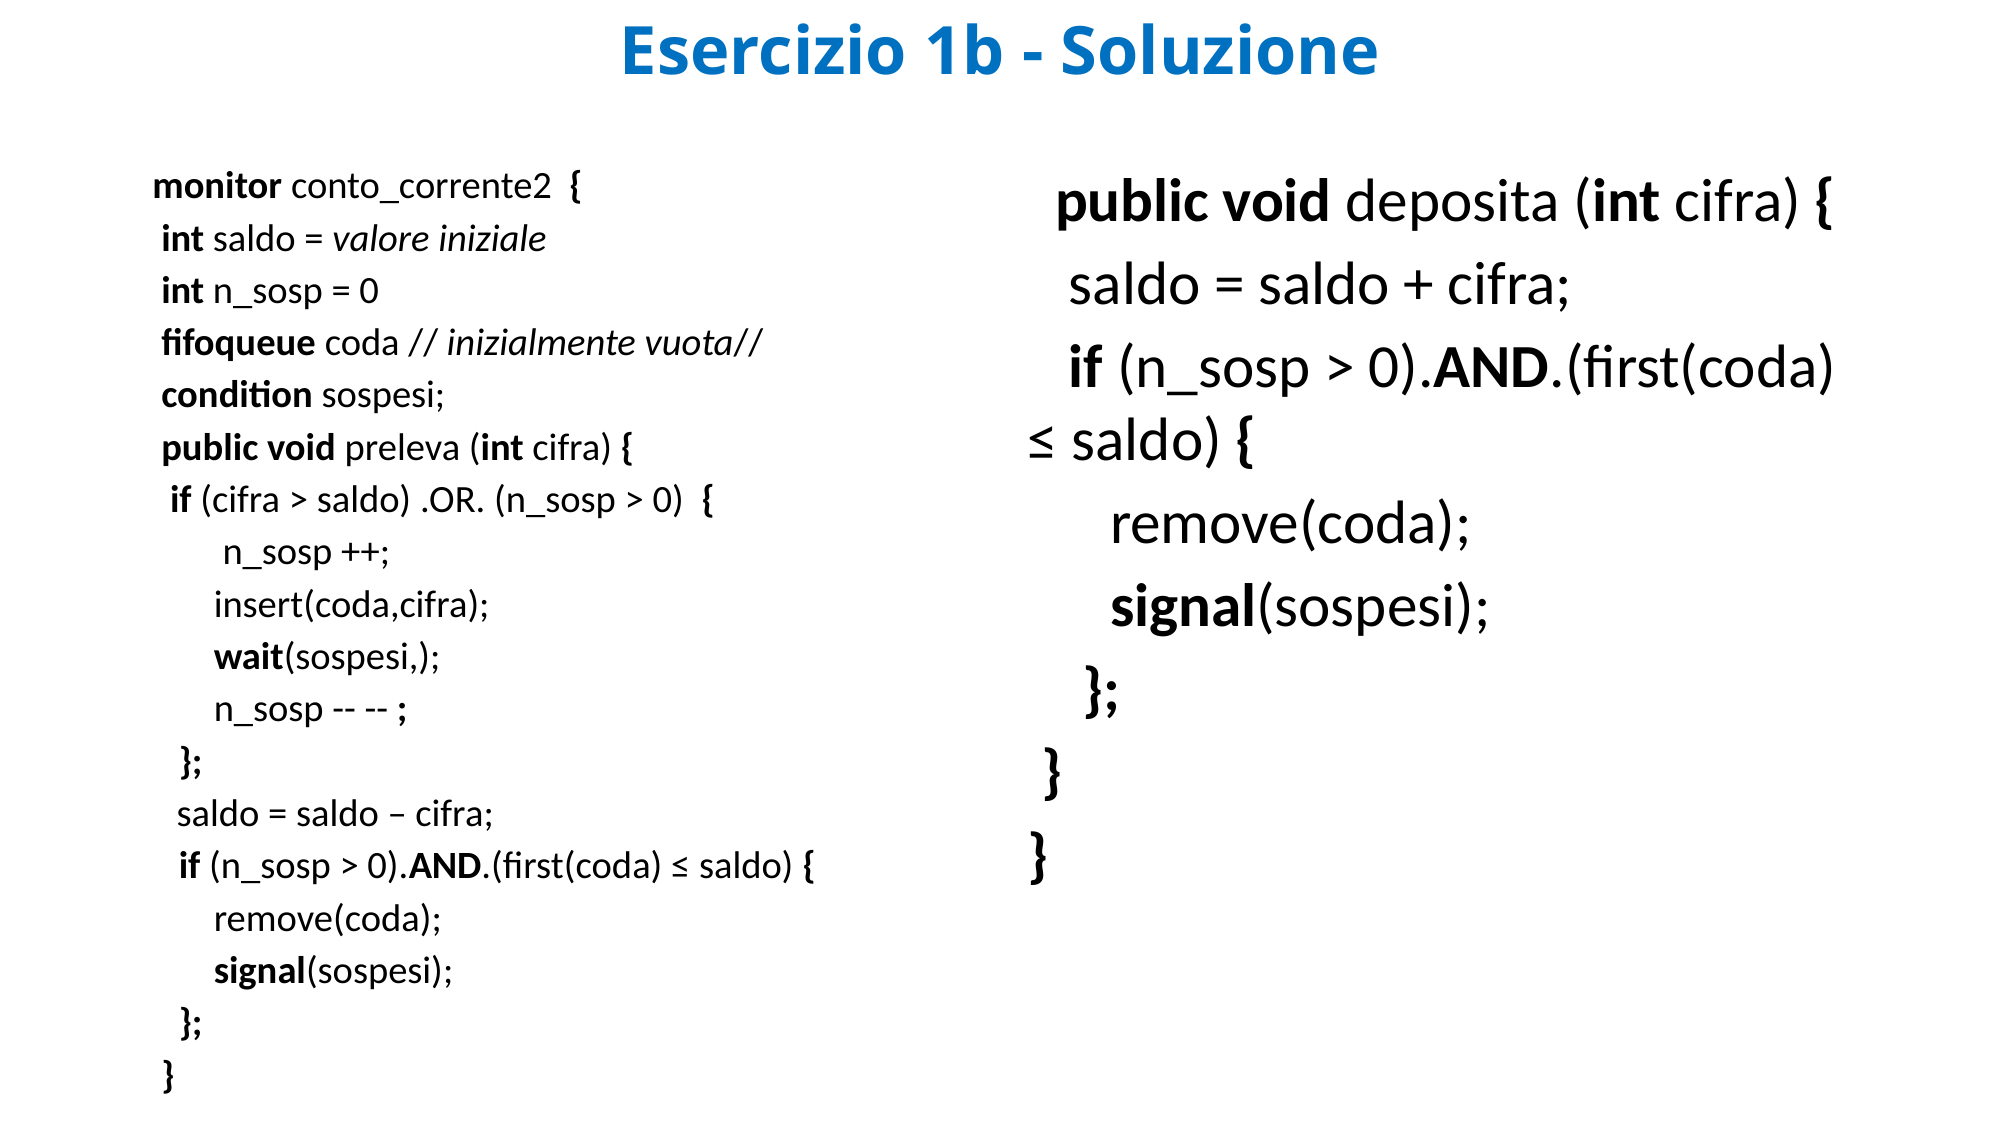

# Esercizio 1b - Soluzione
monitor conto_corrente2 {
 int saldo = valore iniziale
 int n_sosp = 0
 fifoqueue coda // inizialmente vuota//
 condition sospesi;
 public void preleva (int cifra) {
 if (cifra > saldo) .OR. (n_sosp > 0) {
 n_sosp ++;
 insert(coda,cifra);
 wait(sospesi,);
 n_sosp -- -- ;
 };
 saldo = saldo – cifra;
 if (n_sosp > 0).AND.(first(coda) ≤ saldo) {
 remove(coda);
 signal(sospesi);
 };
 }
 public void deposita (int cifra) {
 saldo = saldo + cifra;
 if (n_sosp > 0).AND.(first(coda) ≤ saldo) {
 remove(coda);
 signal(sospesi);
 };
 }
}